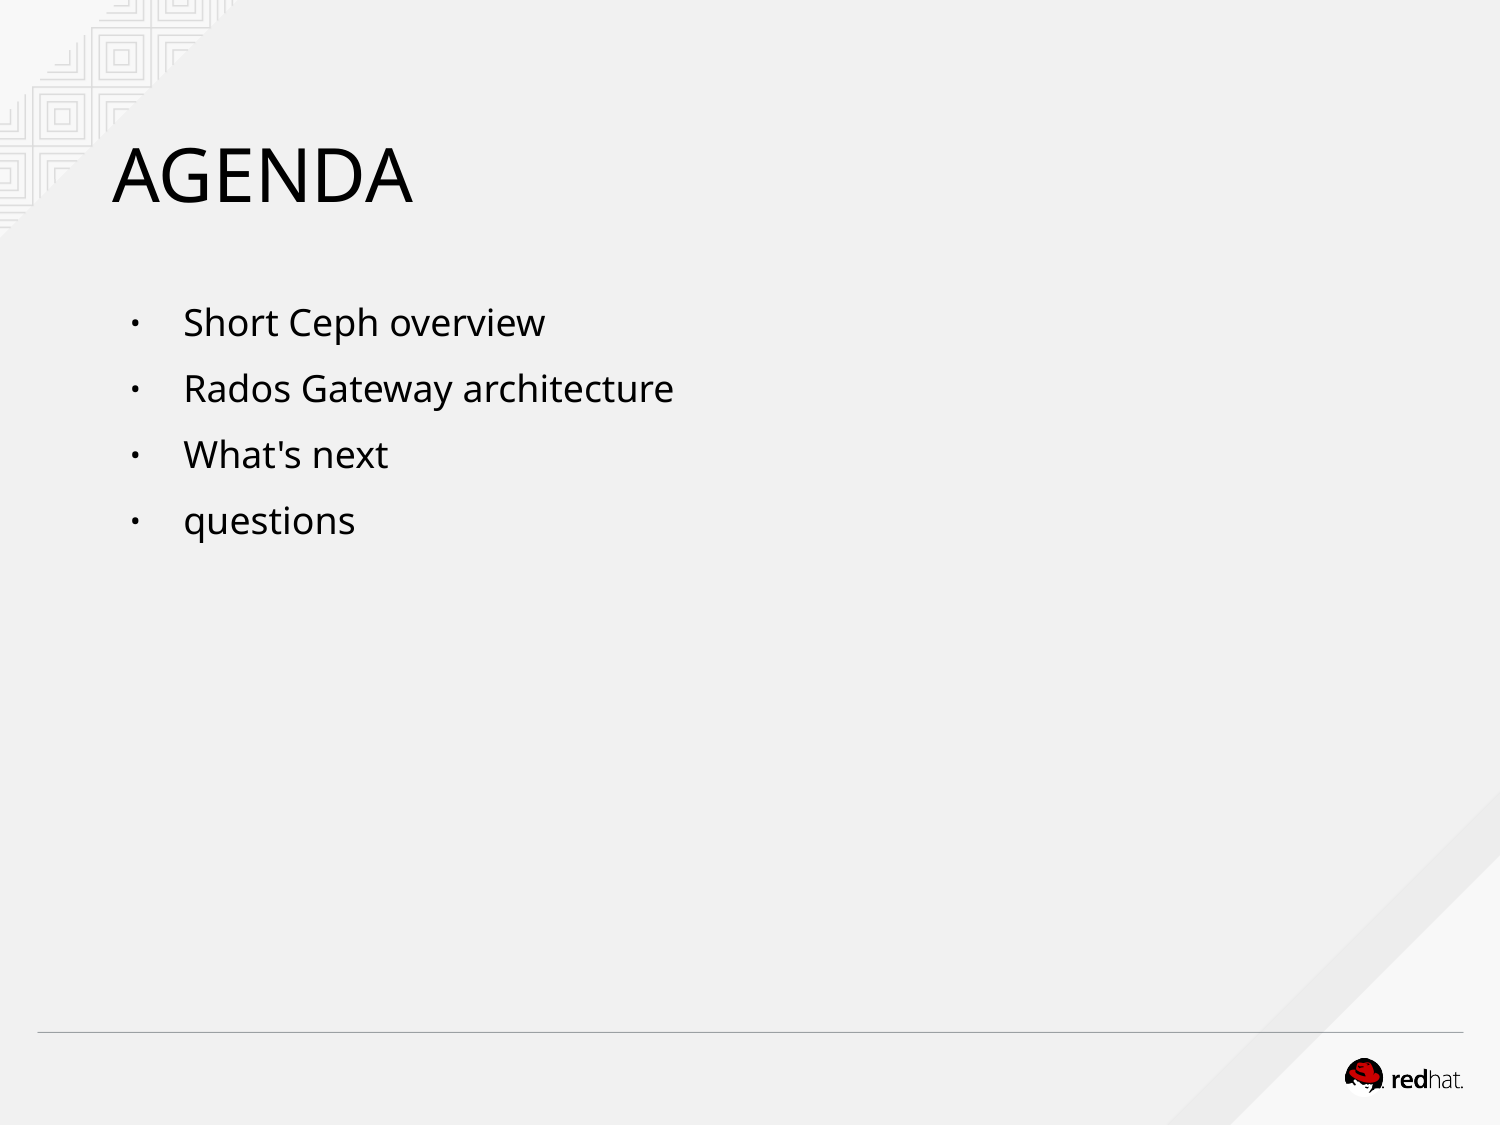

# AGENDA
Short Ceph overview
Rados Gateway architecture
What's next
questions